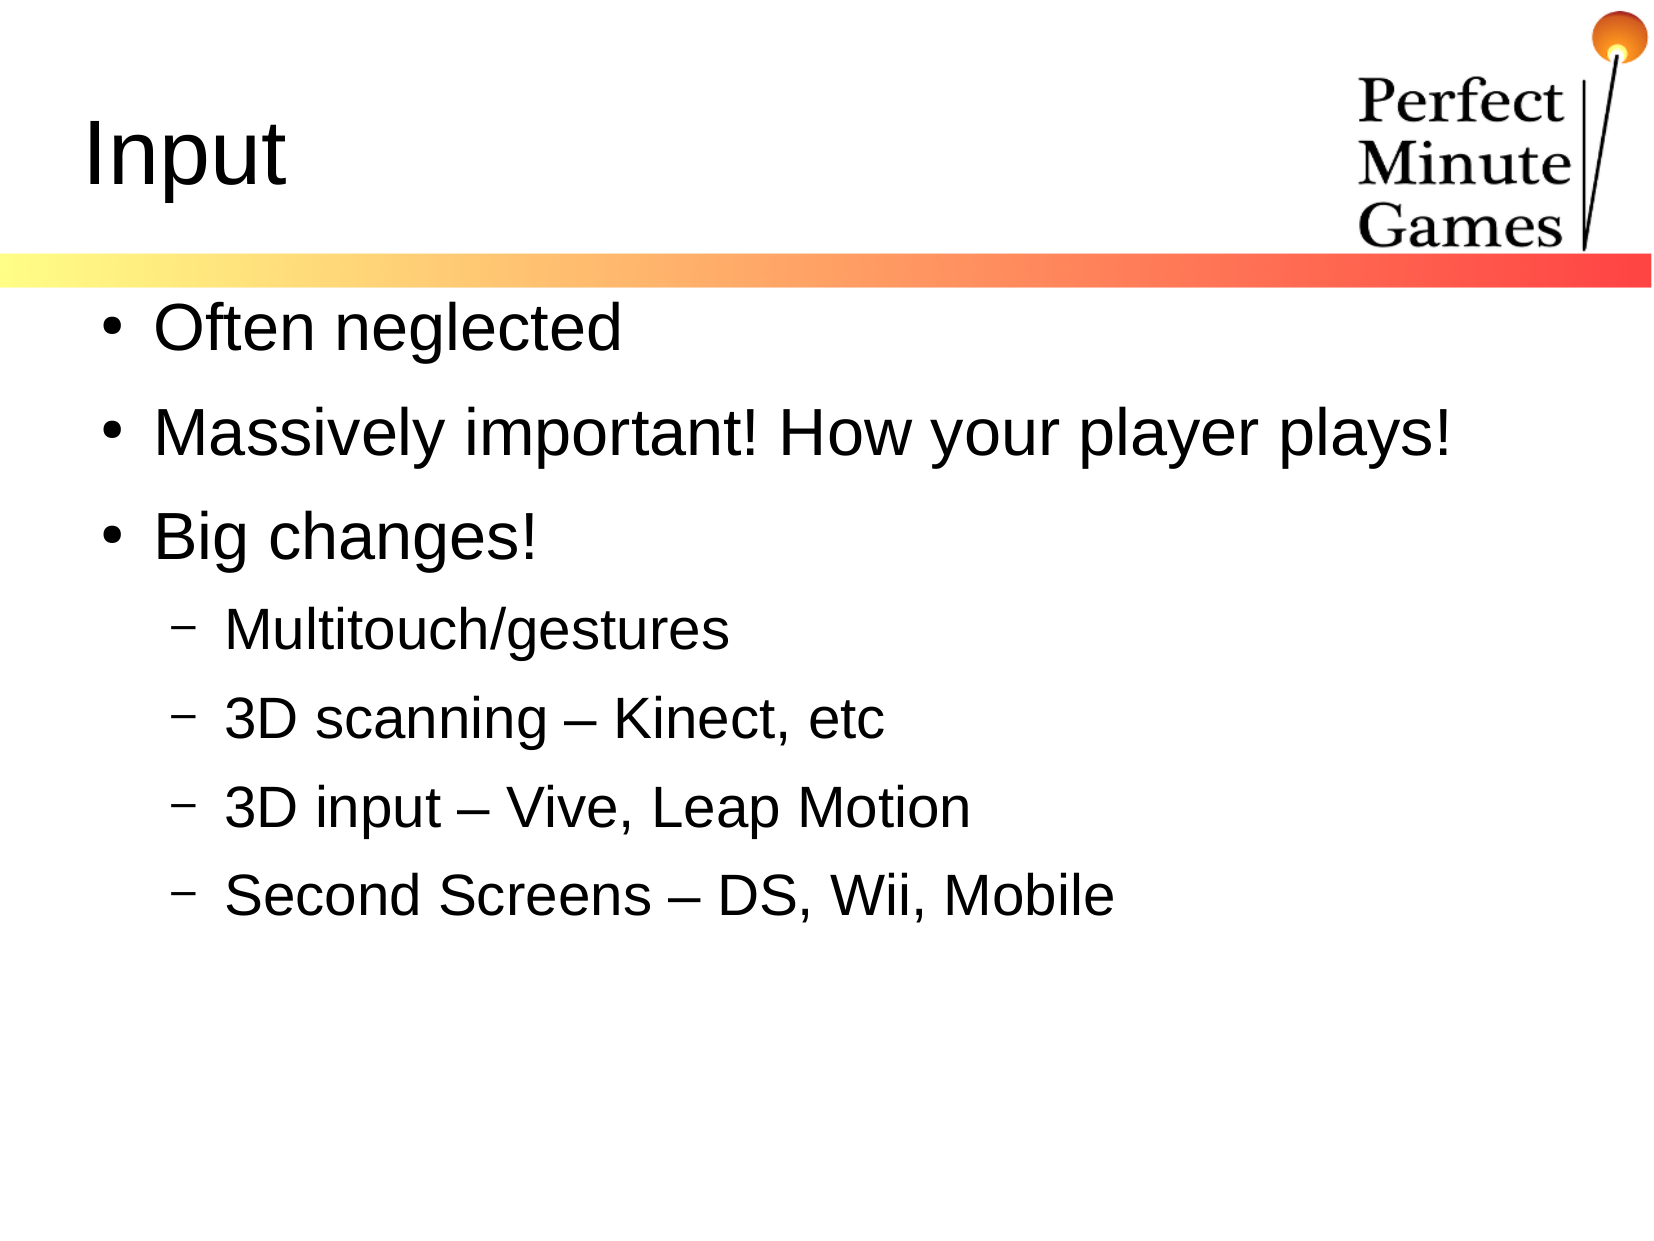

# Input
Often neglected
Massively important! How your player plays!
Big changes!
Multitouch/gestures
3D scanning – Kinect, etc
3D input – Vive, Leap Motion
Second Screens – DS, Wii, Mobile